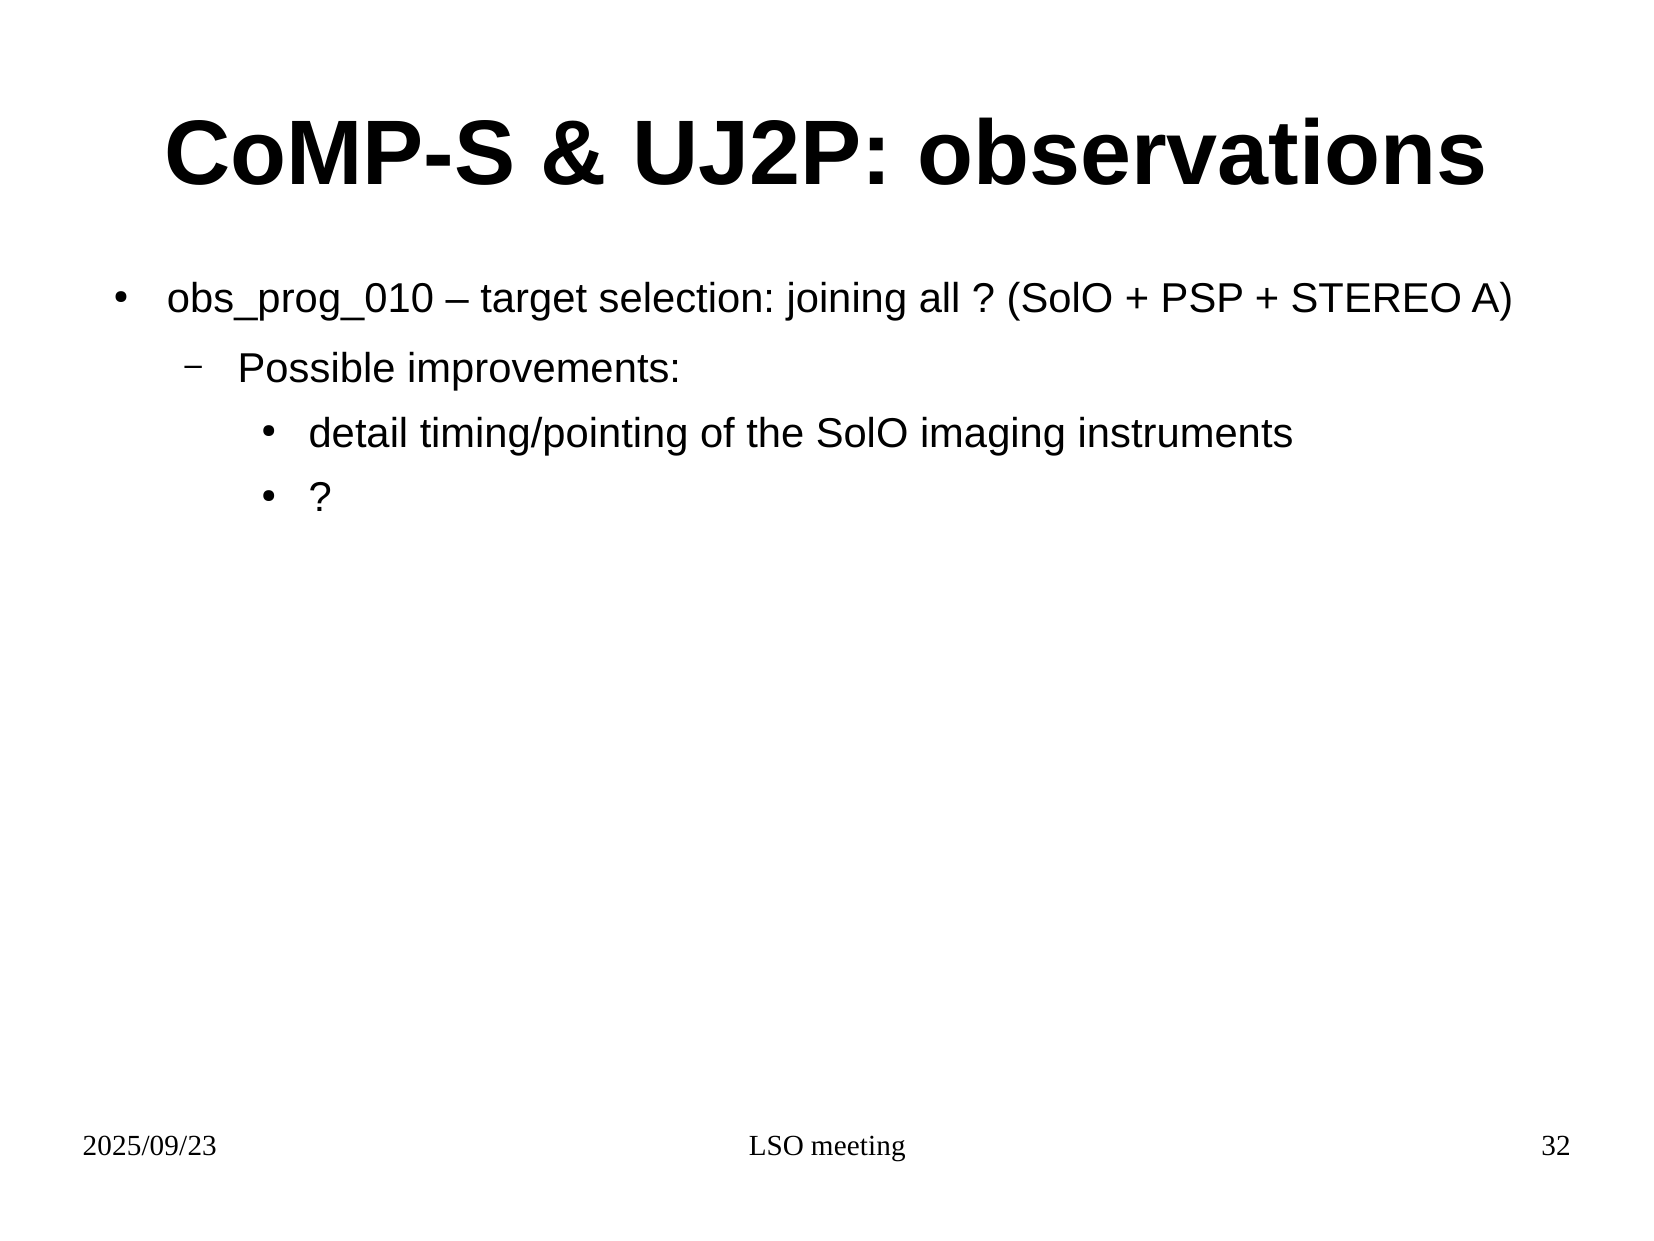

CoMP-S & UJ2P: observations
# obs_prog_010 – target selection: joining all ? (SolO + PSP + STEREO A)
Possible improvements:
detail timing/pointing of the SolO imaging instruments
?
2025/09/23
LSO meeting
32